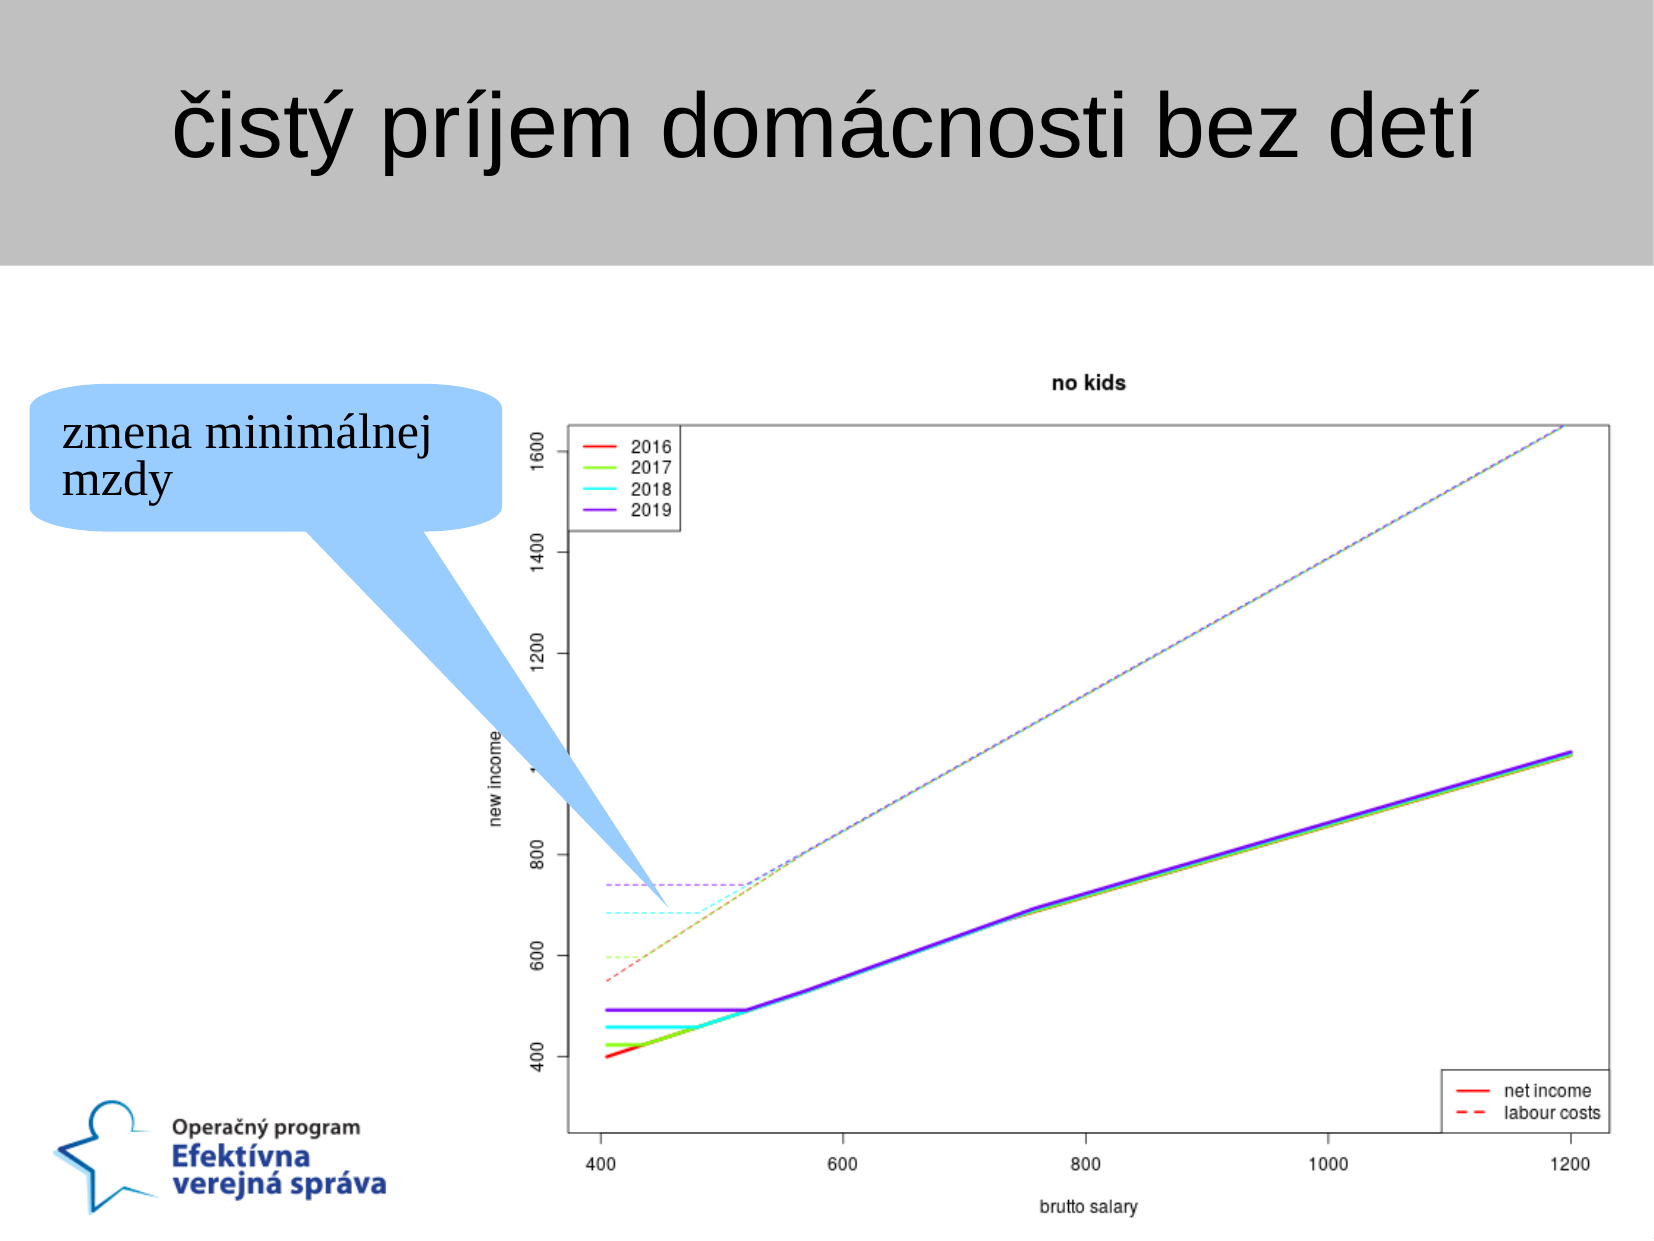

# čistý príjem domácnosti bez detí
zmena minimálnej
mzdy